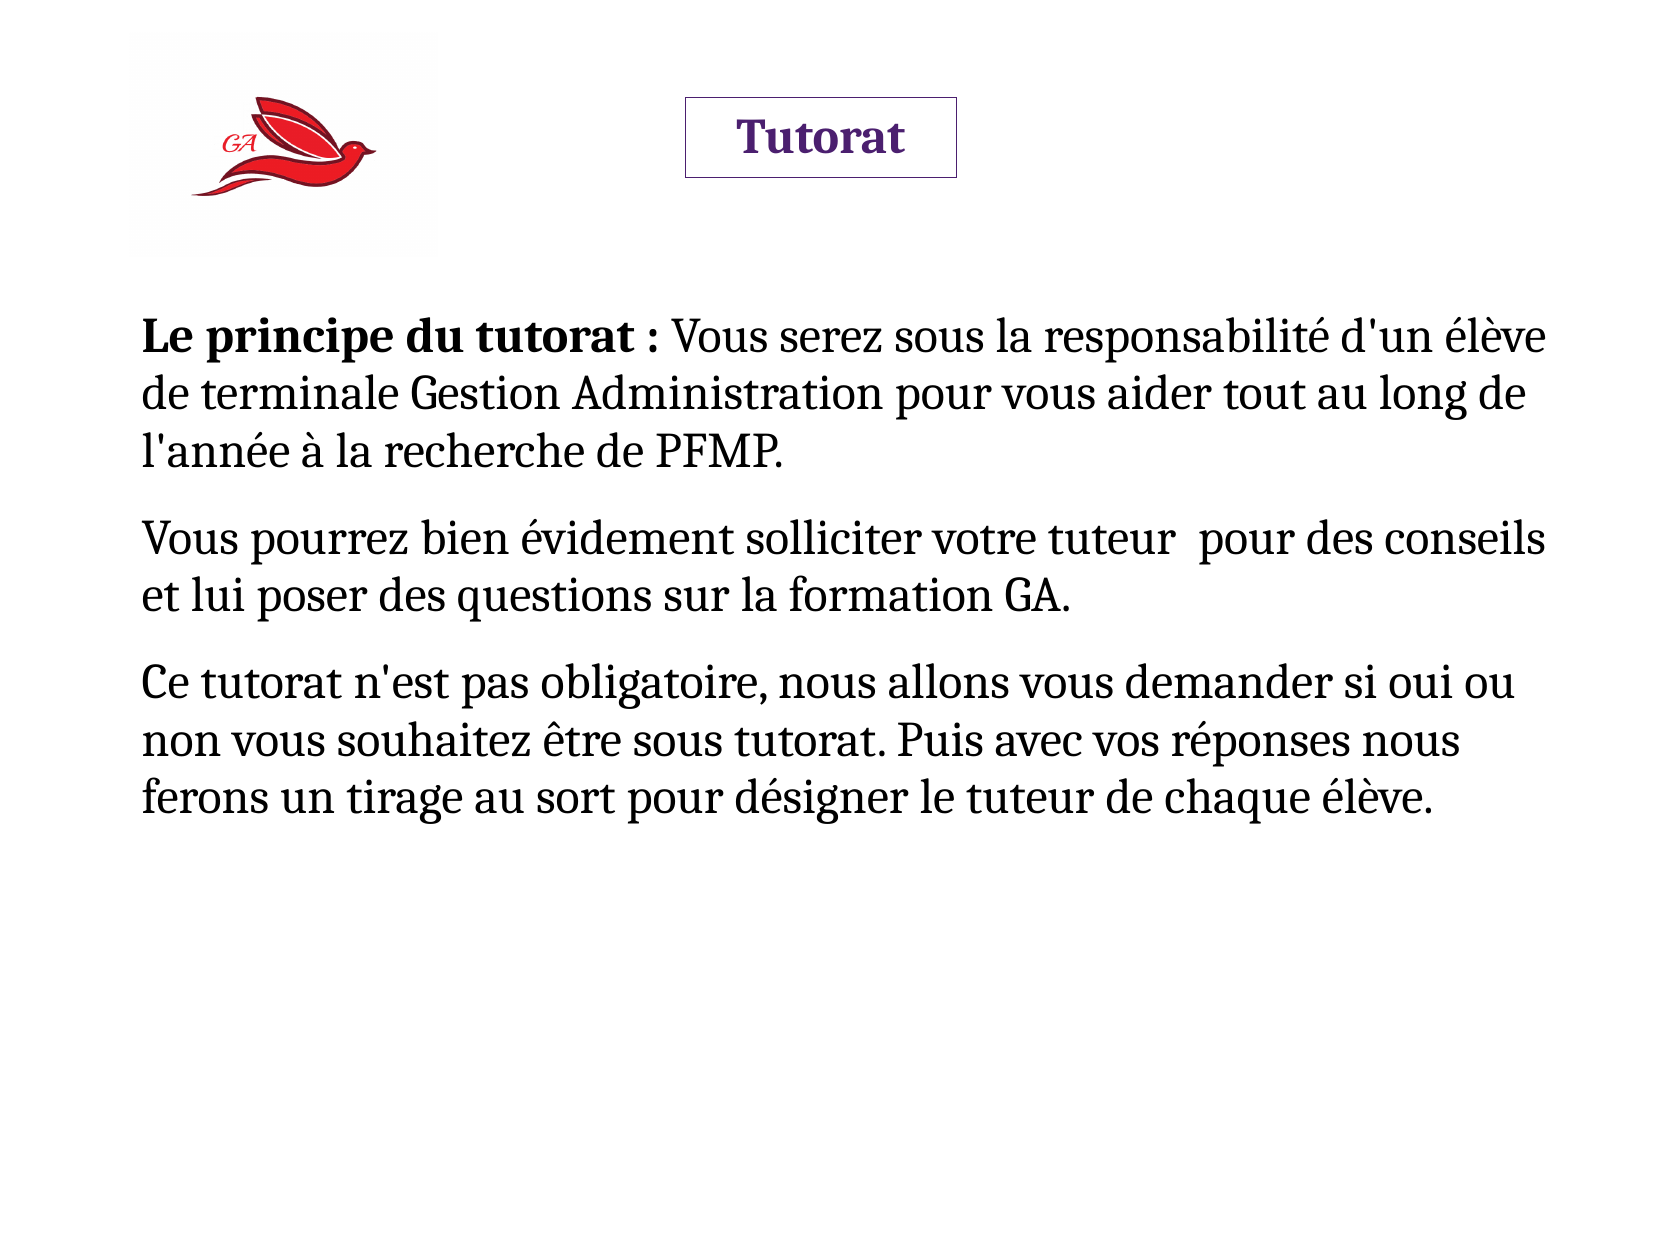

# Tutorat
Le principe du tutorat : Vous serez sous la responsabilité d'un élève de terminale Gestion Administration pour vous aider tout au long de l'année à la recherche de PFMP.
Vous pourrez bien évidement solliciter votre tuteur pour des conseils et lui poser des questions sur la formation GA.
Ce tutorat n'est pas obligatoire, nous allons vous demander si oui ou non vous souhaitez être sous tutorat. Puis avec vos réponses nous ferons un tirage au sort pour désigner le tuteur de chaque élève.